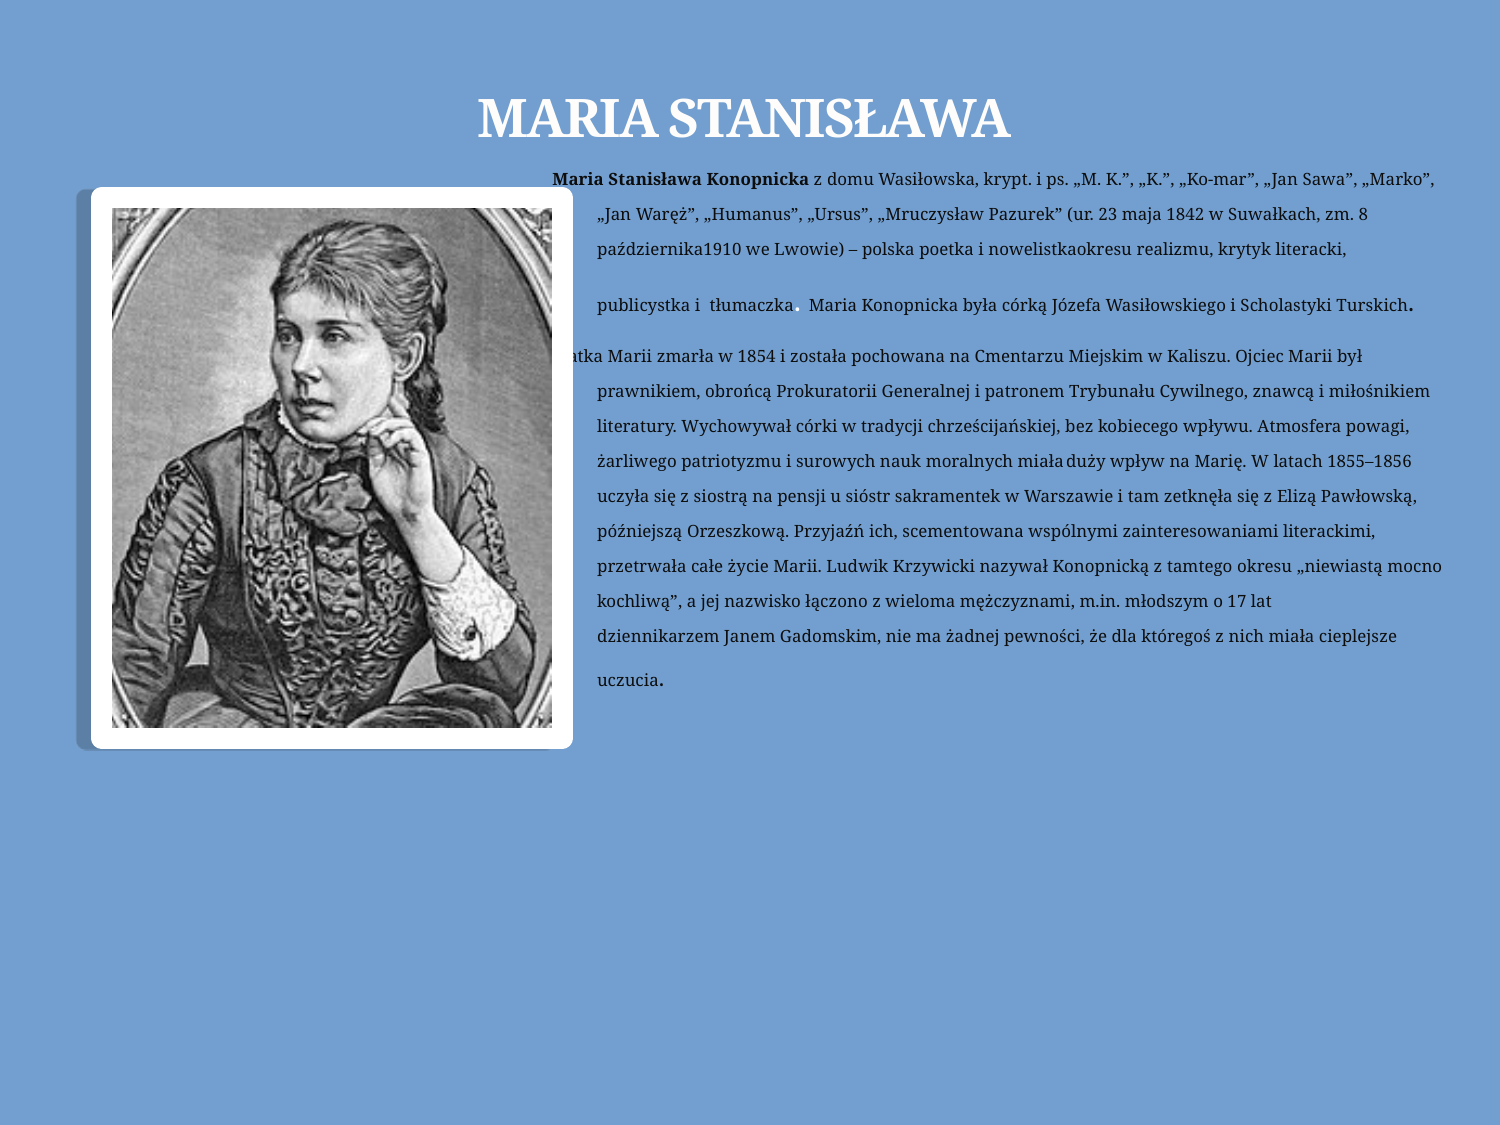

MARIA STANISŁAWA
# Maria Stanisława Konopnicka z domu Wasiłowska, krypt. i ps. „M. K.”, „K.”, „Ko-mar”, „Jan Sawa”, „Marko”, „Jan Waręż”, „Humanus”, „Ursus”, „Mruczysław Pazurek” (ur. 23 maja 1842 w Suwałkach, zm. 8 października1910 we Lwowie) – polska poetka i nowelistkaokresu realizmu, krytyk literacki, publicystka i tłumaczka. Maria Konopnicka była córką Józefa Wasiłowskiego i Scholastyki Turskich.
Matka Marii zmarła w 1854 i została pochowana na Cmentarzu Miejskim w Kaliszu. Ojciec Marii był prawnikiem, obrońcą Prokuratorii Generalnej i patronem Trybunału Cywilnego, znawcą i miłośnikiem literatury. Wychowywał córki w tradycji chrześcijańskiej, bez kobiecego wpływu. Atmosfera powagi, żarliwego patriotyzmu i surowych nauk moralnych miała duży wpływ na Marię. W latach 1855–1856 uczyła się z siostrą na pensji u sióstr sakramentek w Warszawie i tam zetknęła się z Elizą Pawłowską, późniejszą Orzeszkową. Przyjaźń ich, scementowana wspólnymi zainteresowaniami literackimi, przetrwała całe życie Marii. Ludwik Krzywicki nazywał Konopnicką z tamtego okresu „niewiastą mocno kochliwą”, a jej nazwisko łączono z wieloma mężczyznami, m.in. młodszym o 17 lat dziennikarzem Janem Gadomskim, nie ma żadnej pewności, że dla któregoś z nich miała cieplejsze uczucia.